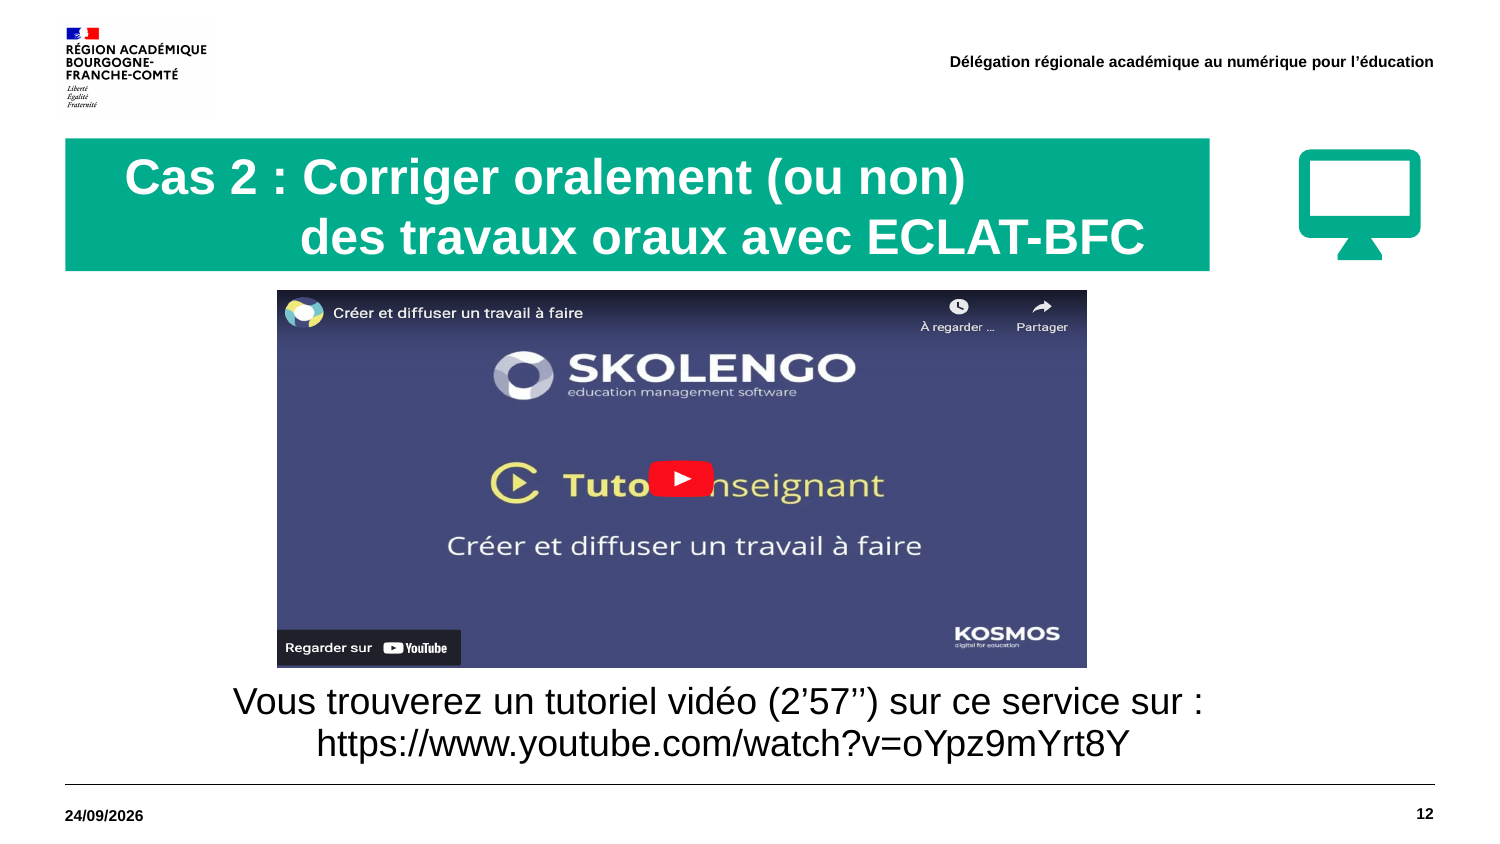

Délégation régionale académique au numérique pour l’éducation
Cas 2 : Corriger oralement (ou non)
		 des travaux oraux avec ECLAT-BFC
		 avec des annotations orales
Vous trouverez un tutoriel vidéo (2’57’’) sur ce service sur :
https://www.youtube.com/watch?v=oYpz9mYrt8Y